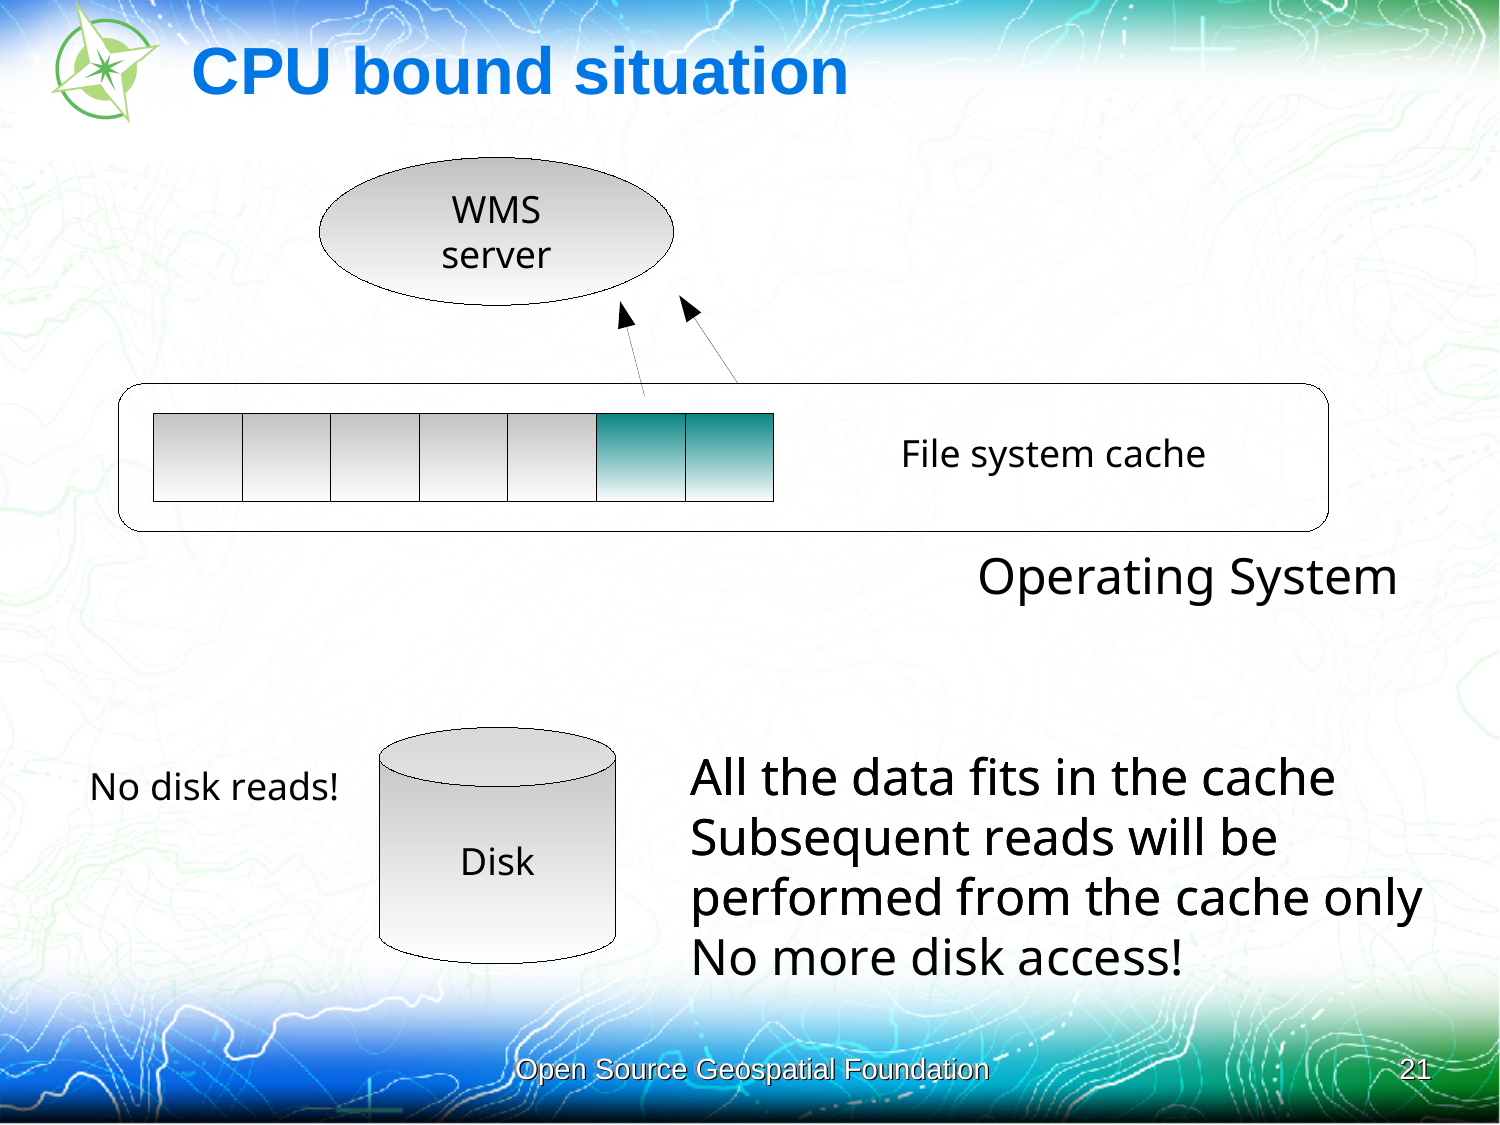

# CPU bound situation
WMS
server
File system cache
Operating System
Disk
All the data fits in the cache
Subsequent reads will be
performed from the cache only
All the data fits in the cache
Subsequent reads will be
performed from the cache only
No more disk access!
No disk reads!
Open Source Geospatial Foundation
21